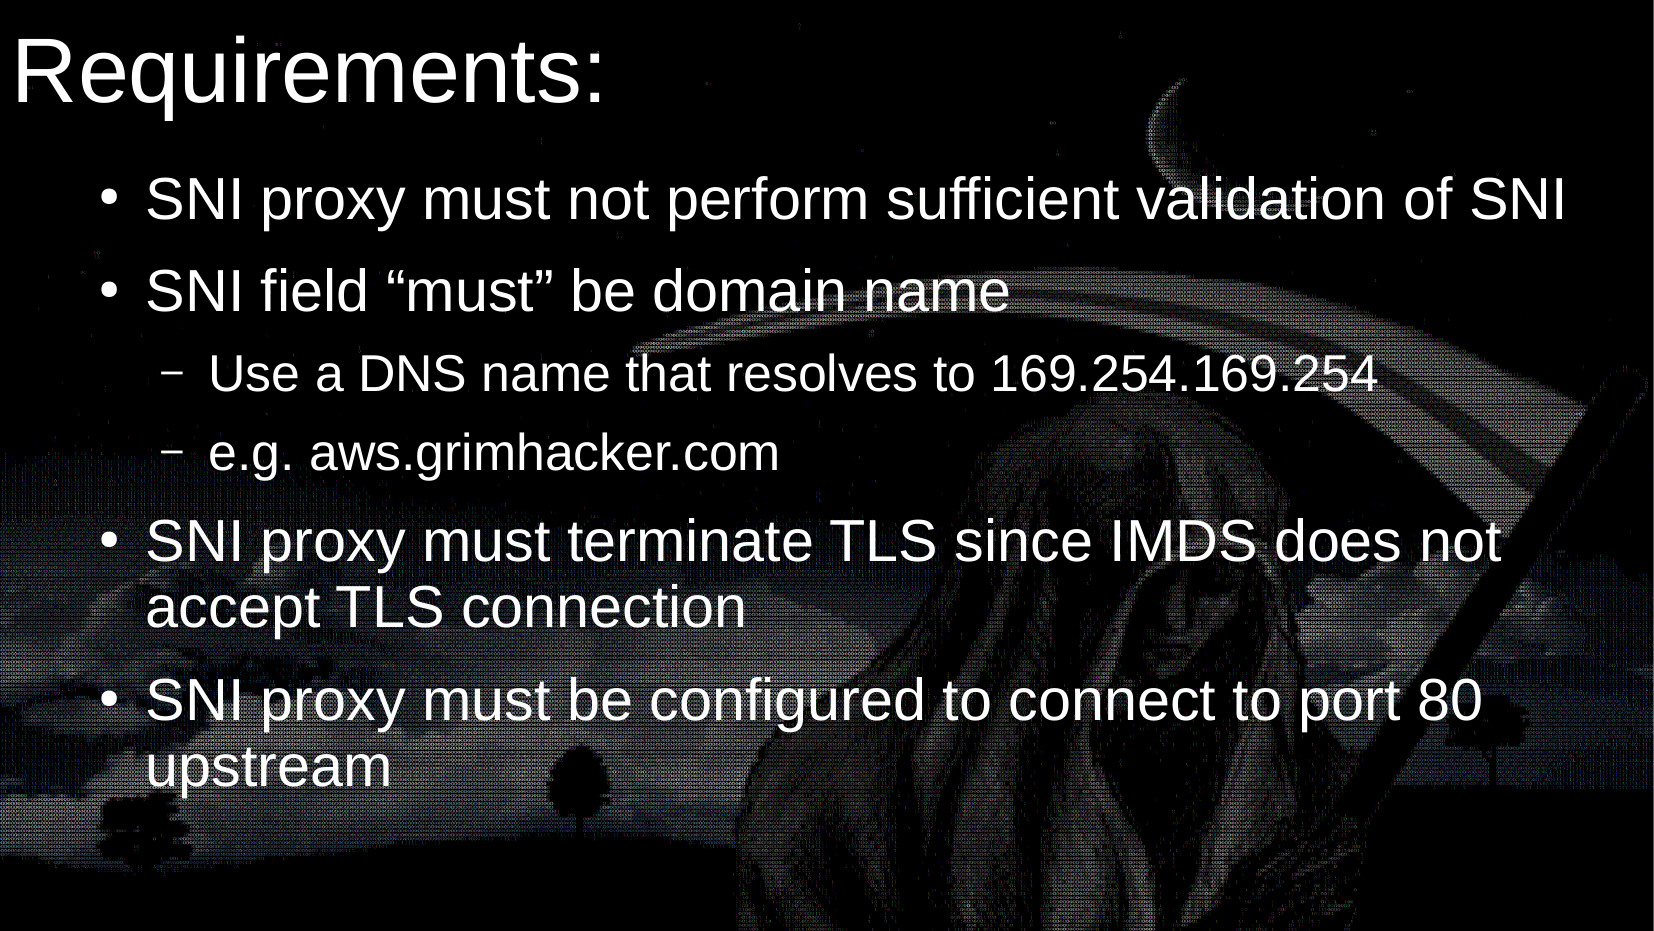

# Requirements:
SNI proxy must not perform sufficient validation of SNI
SNI field “must” be domain name
Use a DNS name that resolves to 169.254.169.254
e.g. aws.grimhacker.com
SNI proxy must terminate TLS since IMDS does not accept TLS connection
SNI proxy must be configured to connect to port 80 upstream